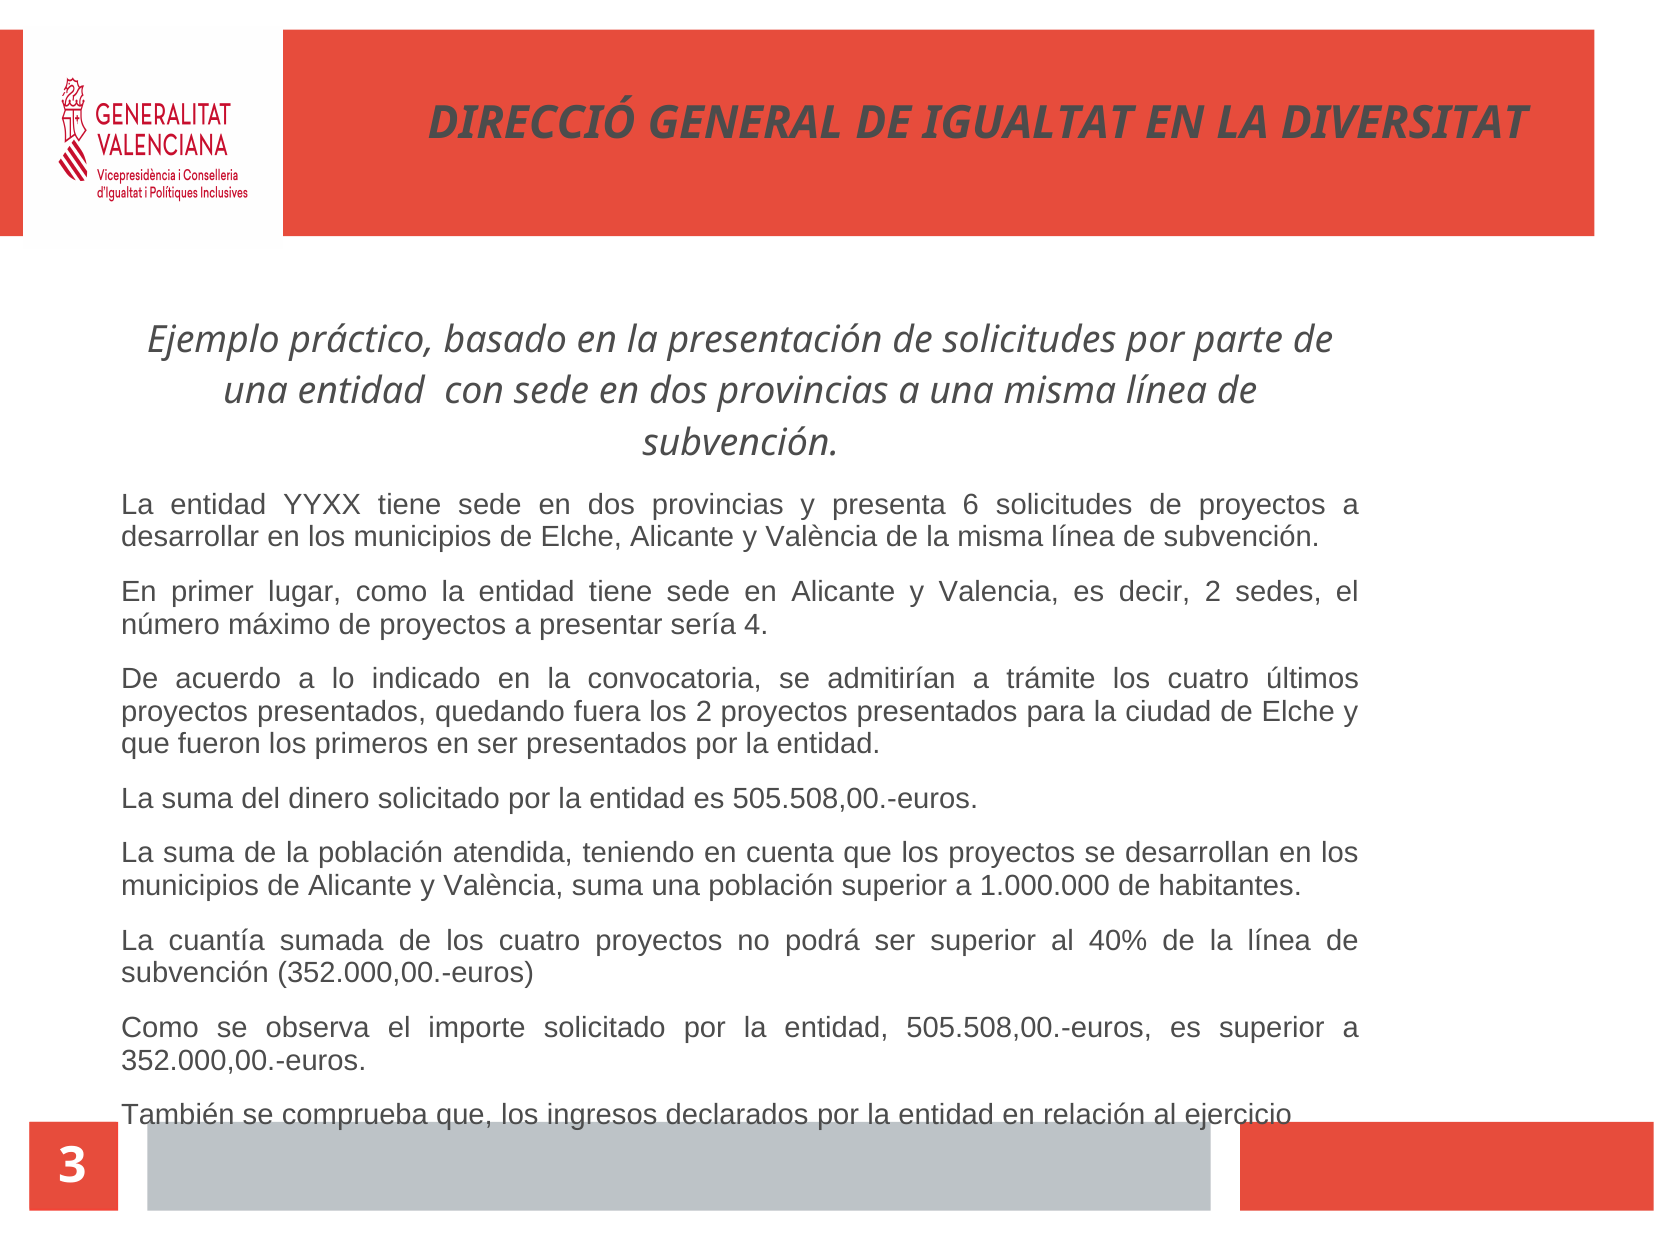

DIRECCIÓ GENERAL DE IGUALTAT EN LA DIVERSITAT
| Ejemplo práctico, basado en la presentación de solicitudes por parte de una entidad con sede en dos provincias a una misma línea de subvención. La entidad YYXX tiene sede en dos provincias y presenta 6 solicitudes de proyectos a desarrollar en los municipios de Elche, Alicante y València de la misma línea de subvención. En primer lugar, como la entidad tiene sede en Alicante y Valencia, es decir, 2 sedes, el número máximo de proyectos a presentar sería 4. De acuerdo a lo indicado en la convocatoria, se admitirían a trámite los cuatro últimos proyectos presentados, quedando fuera los 2 proyectos presentados para la ciudad de Elche y que fueron los primeros en ser presentados por la entidad. La suma del dinero solicitado por la entidad es 505.508,00.-euros. La suma de la población atendida, teniendo en cuenta que los proyectos se desarrollan en los municipios de Alicante y València, suma una población superior a 1.000.000 de habitantes. La cuantía sumada de los cuatro proyectos no podrá ser superior al 40% de la línea de subvención (352.000,00.-euros) Como se observa el importe solicitado por la entidad, 505.508,00.-euros, es superior a 352.000,00.-euros. También se comprueba que, los ingresos declarados por la entidad en relación al ejercicio | |
| --- | --- |